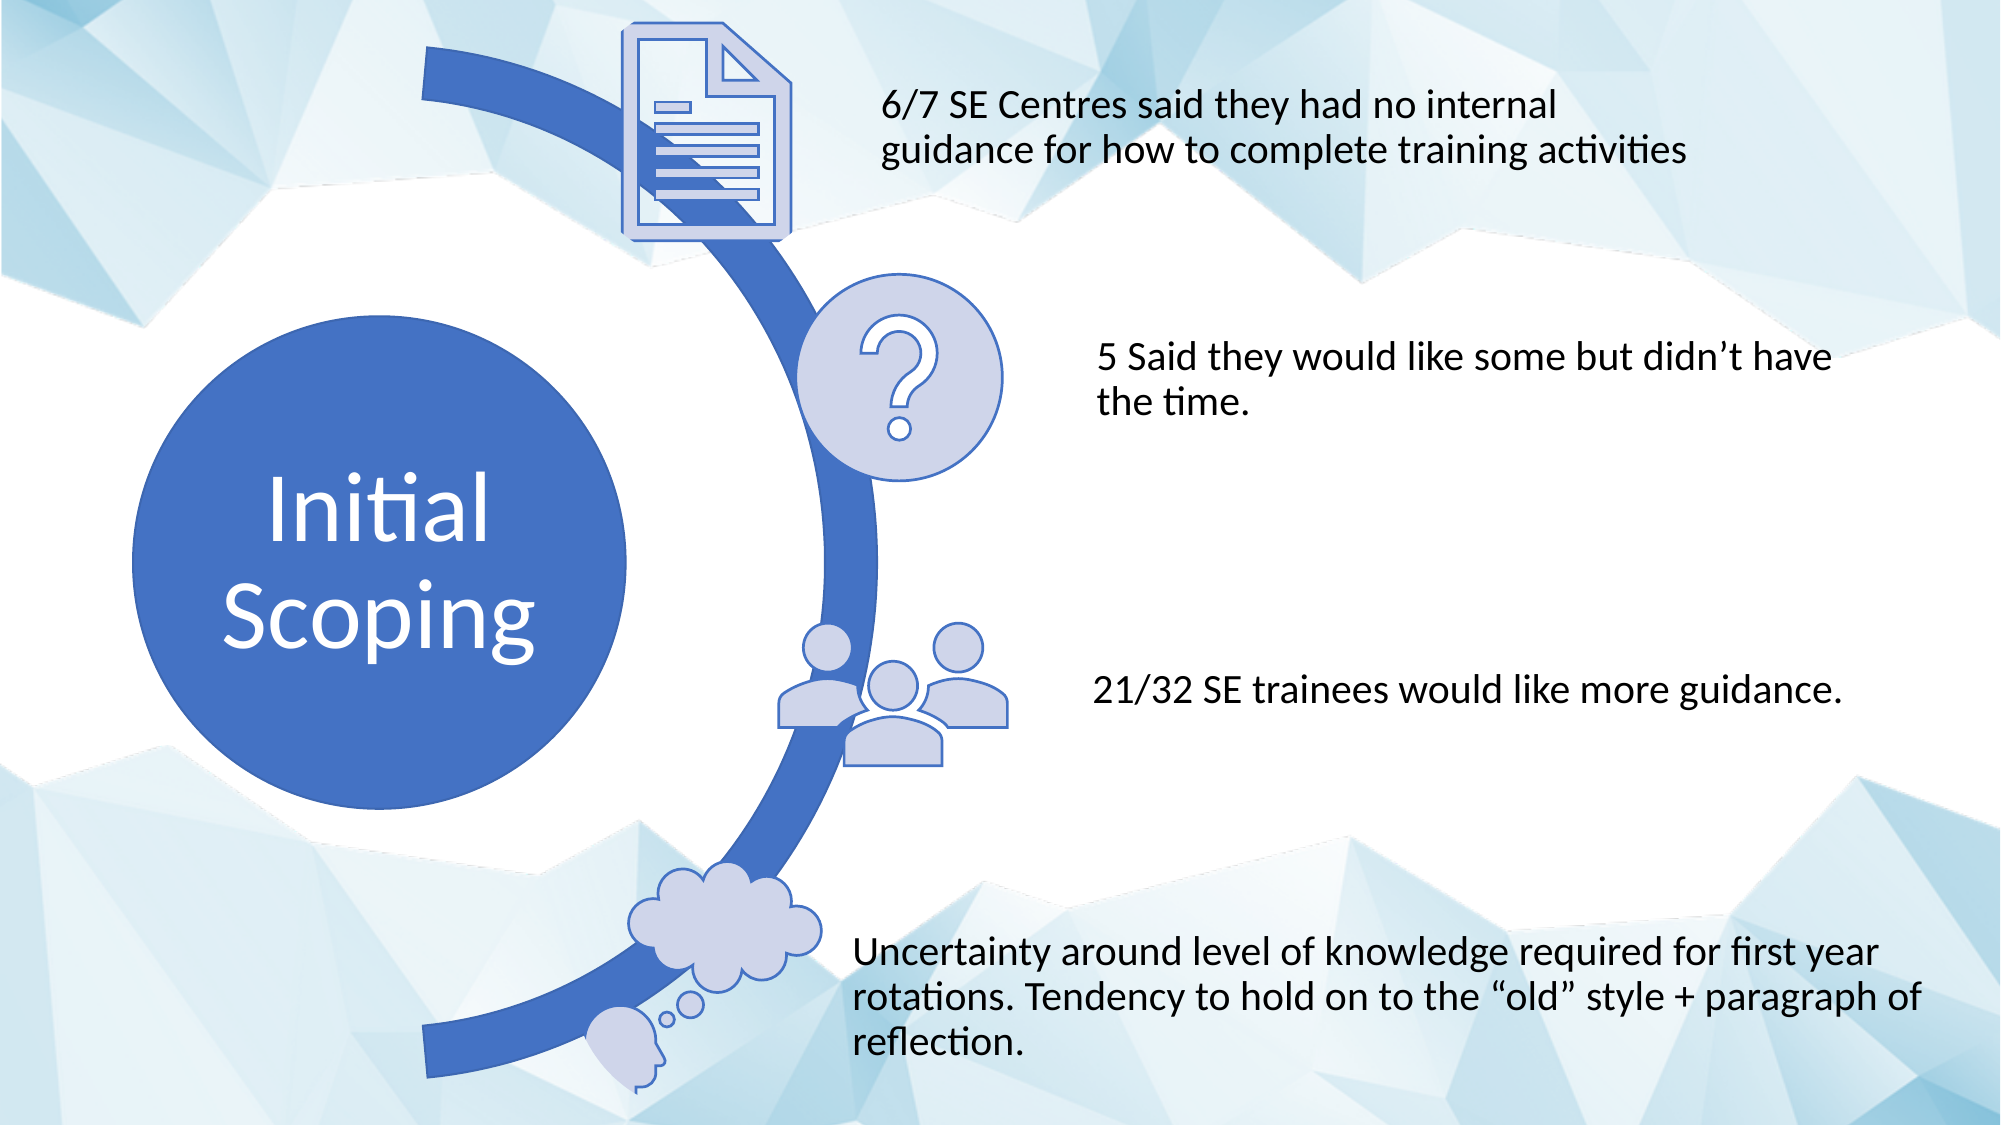

6/7 SE Centres said they had no internal guidance for how to complete training activities
5 Said they would like some but didn’t have the time.
Initial Scoping
21/32 SE trainees would like more guidance.
Uncertainty around level of knowledge required for first year rotations. Tendency to hold on to the “old” style + paragraph of reflection.